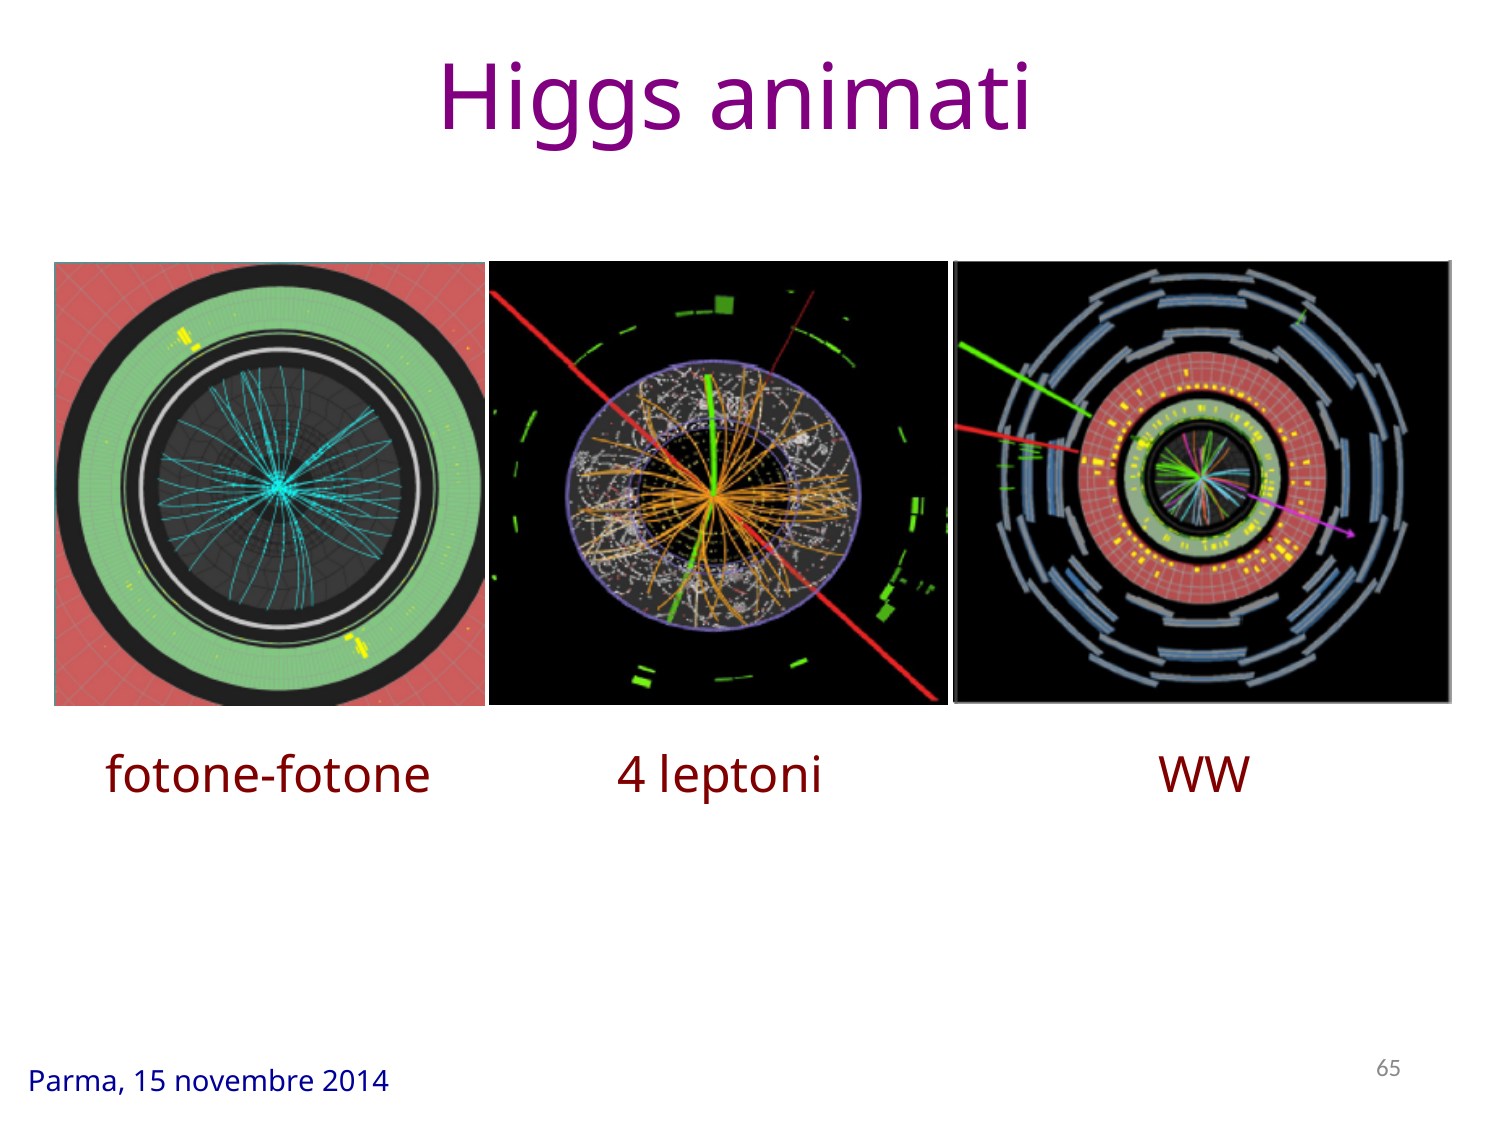

# Higgs animati
fotone-fotone
4 leptoni
WW
65